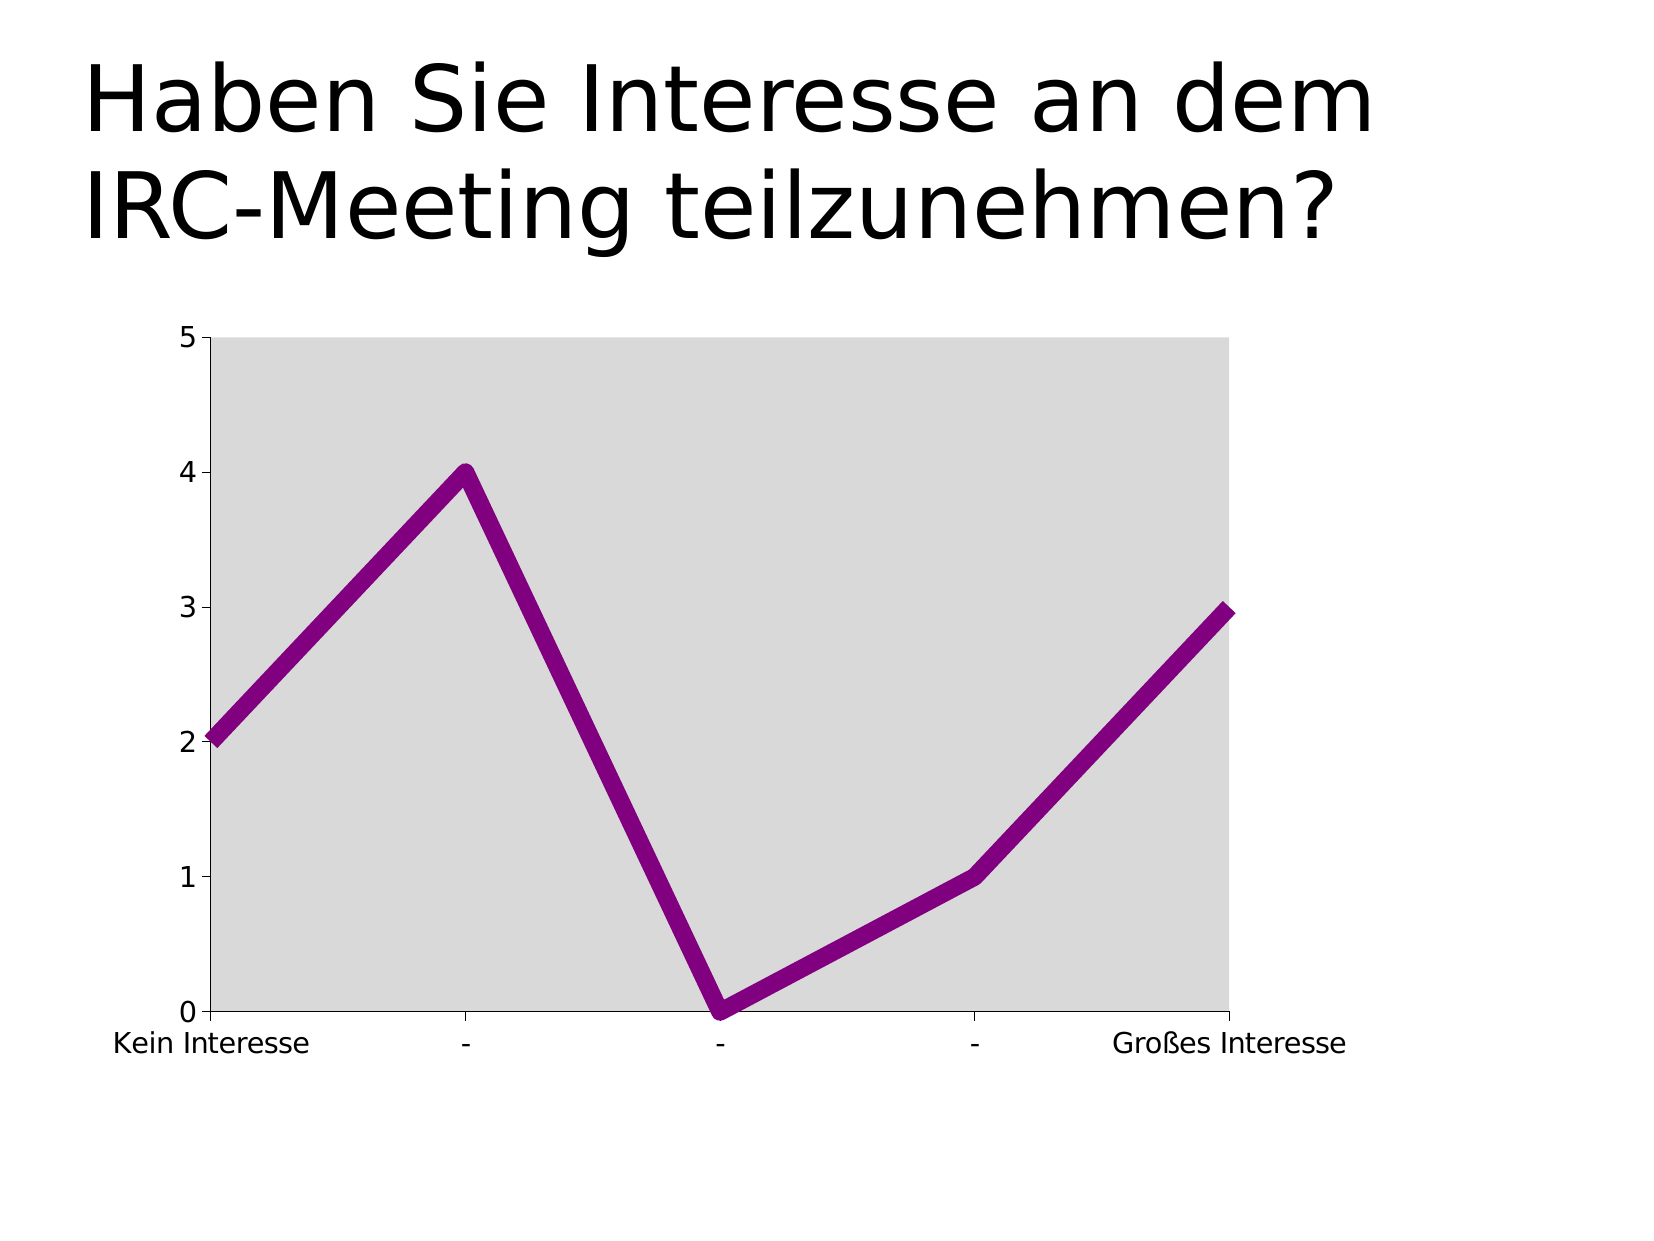

# Haben Sie Interesse an dem IRC-Meeting teilzunehmen?
### Chart
| Category | IRC Meeting |
|---|---|
| Kein Interesse | 2.0 |
| - | 4.0 |
| - | 0.0 |
| - | 1.0 |
| Großes Interesse | 3.0 |